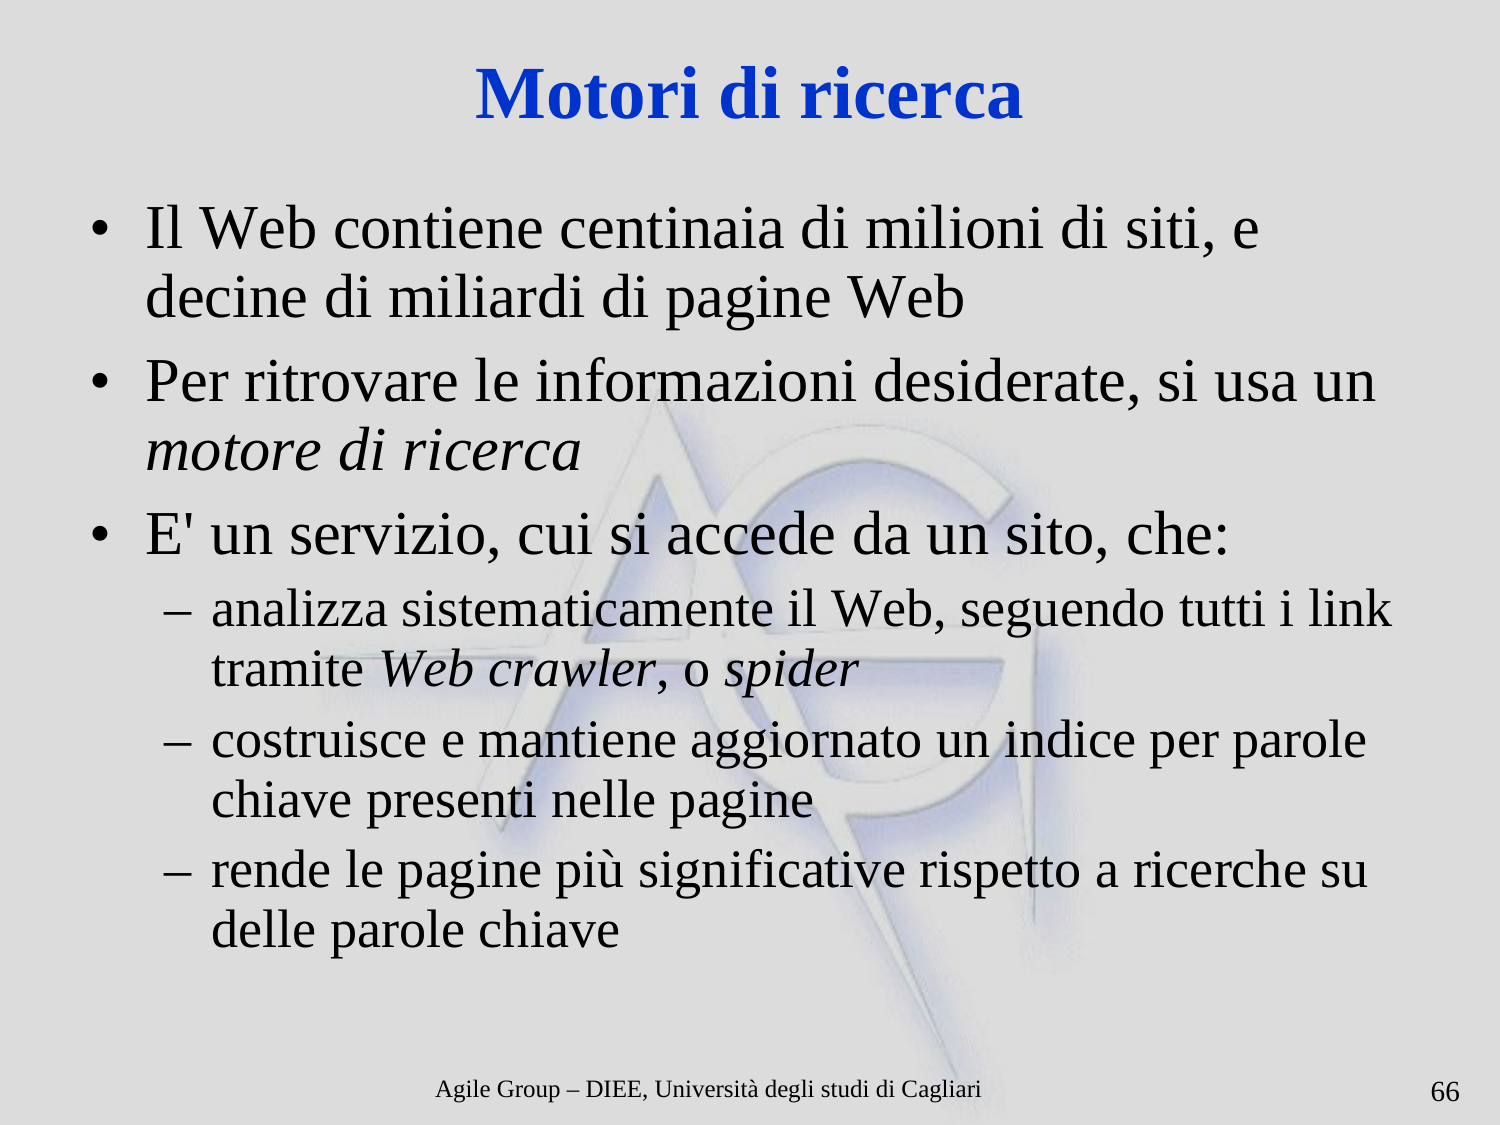

# Motori di ricerca
Il Web contiene centinaia di milioni di siti, e decine di miliardi di pagine Web
Per ritrovare le informazioni desiderate, si usa un motore di ricerca
E' un servizio, cui si accede da un sito, che:
analizza sistematicamente il Web, seguendo tutti i link tramite Web crawler, o spider
costruisce e mantiene aggiornato un indice per parole chiave presenti nelle pagine
rende le pagine più significative rispetto a ricerche su delle parole chiave
66